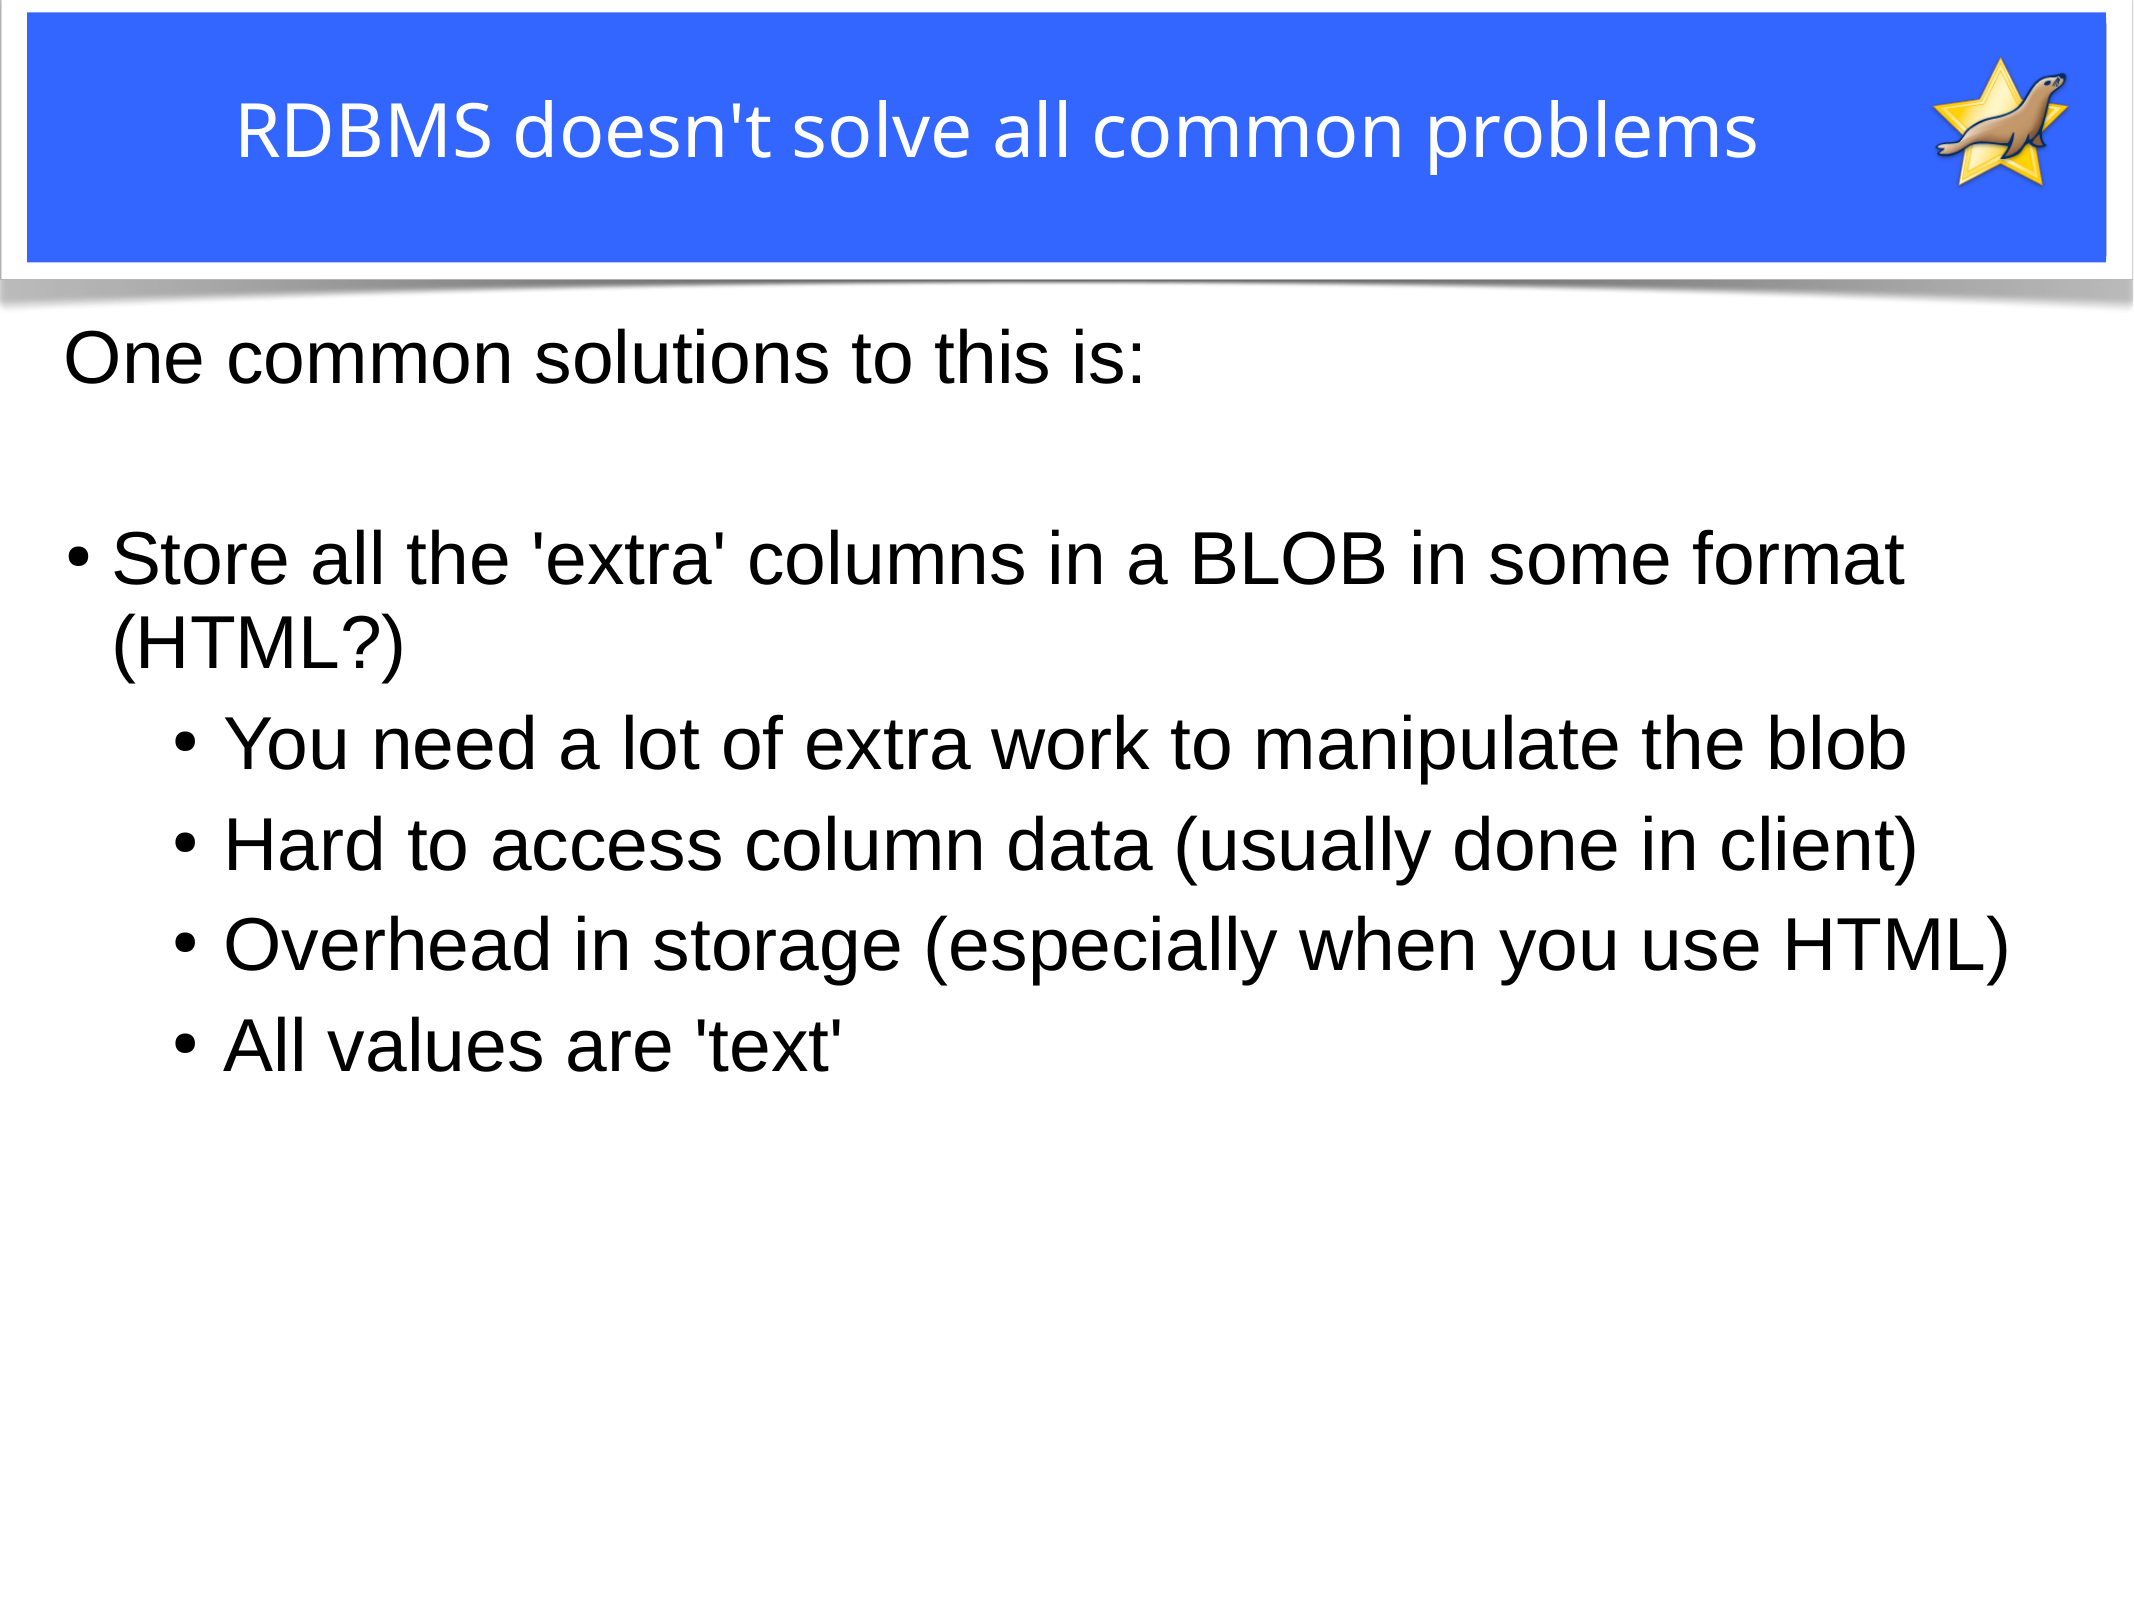

# RDBMS doesn't solve all common problems
One common solutions to this is:
Store all the 'extra' columns in a BLOB in some format (HTML?)
 You need a lot of extra work to manipulate the blob
 Hard to access column data (usually done in client)
 Overhead in storage (especially when you use HTML)
 All values are 'text'